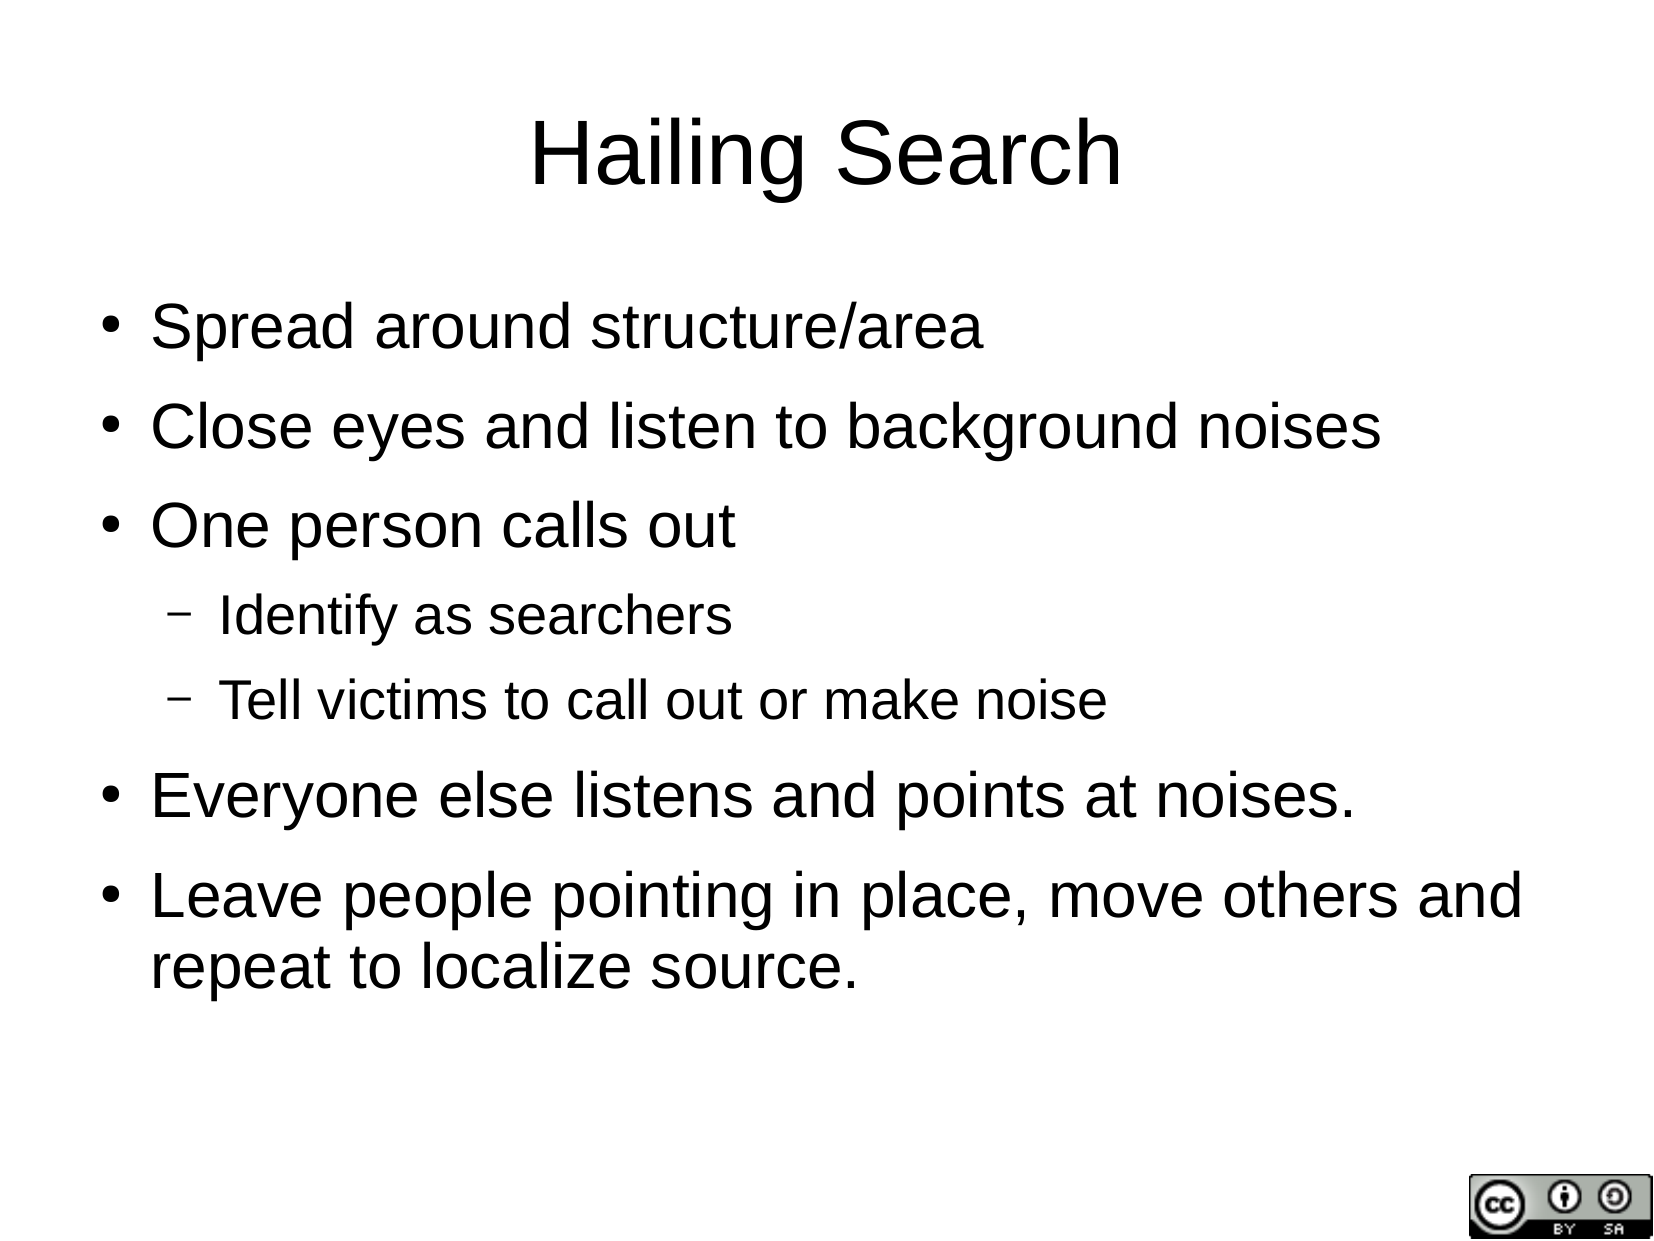

# Hailing Search
Spread around structure/area
Close eyes and listen to background noises
One person calls out
Identify as searchers
Tell victims to call out or make noise
Everyone else listens and points at noises.
Leave people pointing in place, move others and repeat to localize source.